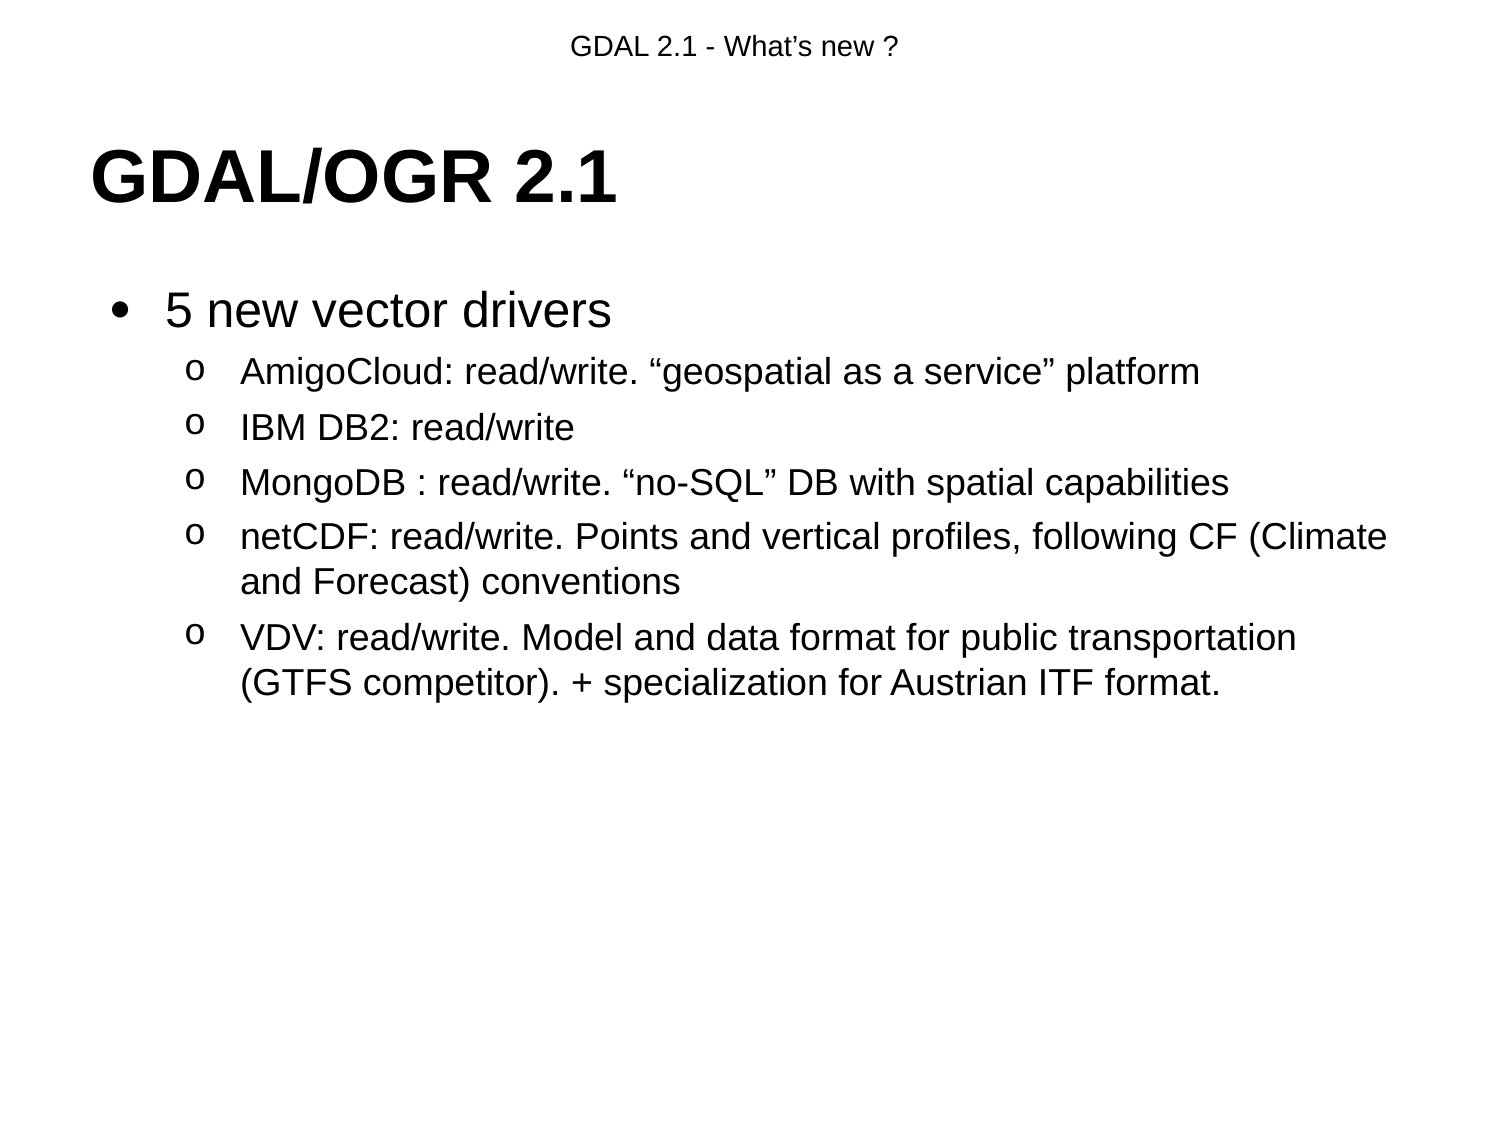

# GDAL/OGR 2.1
5 new vector drivers
AmigoCloud: read/write. “geospatial as a service” platform
IBM DB2: read/write
MongoDB : read/write. “no-SQL” DB with spatial capabilities
netCDF: read/write. Points and vertical profiles, following CF (Climate and Forecast) conventions
VDV: read/write. Model and data format for public transportation (GTFS competitor). + specialization for Austrian ITF format.